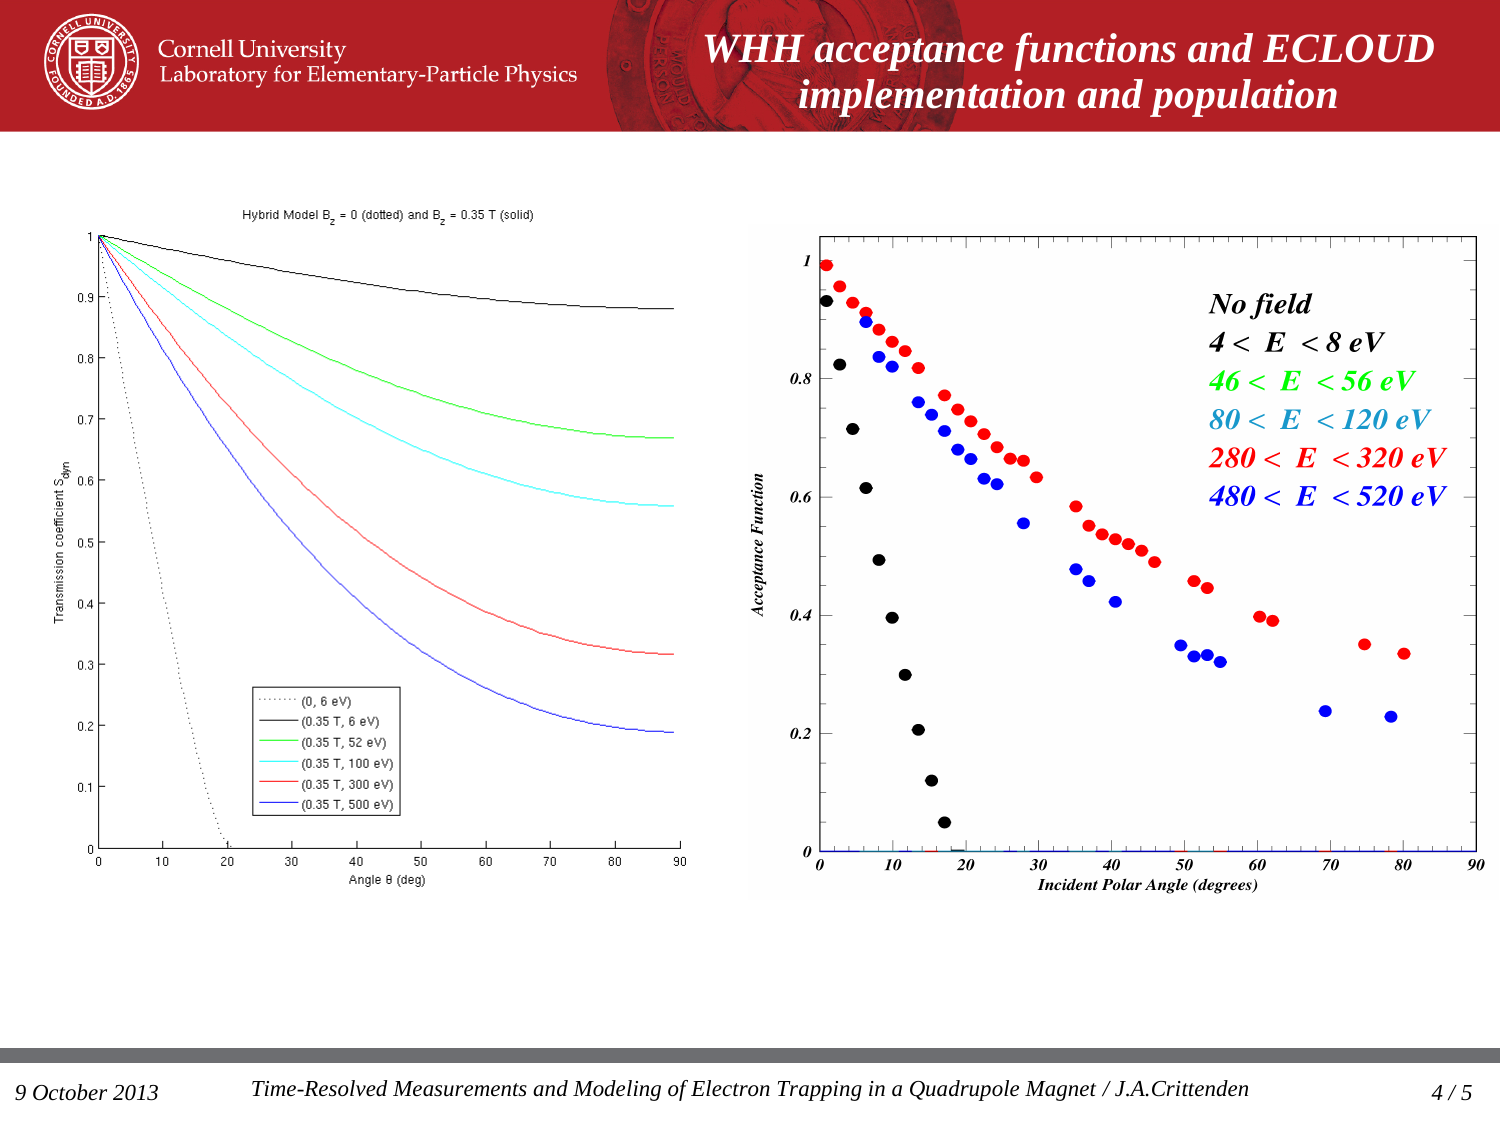

# WHH acceptance functions and ECLOUD implementation and population